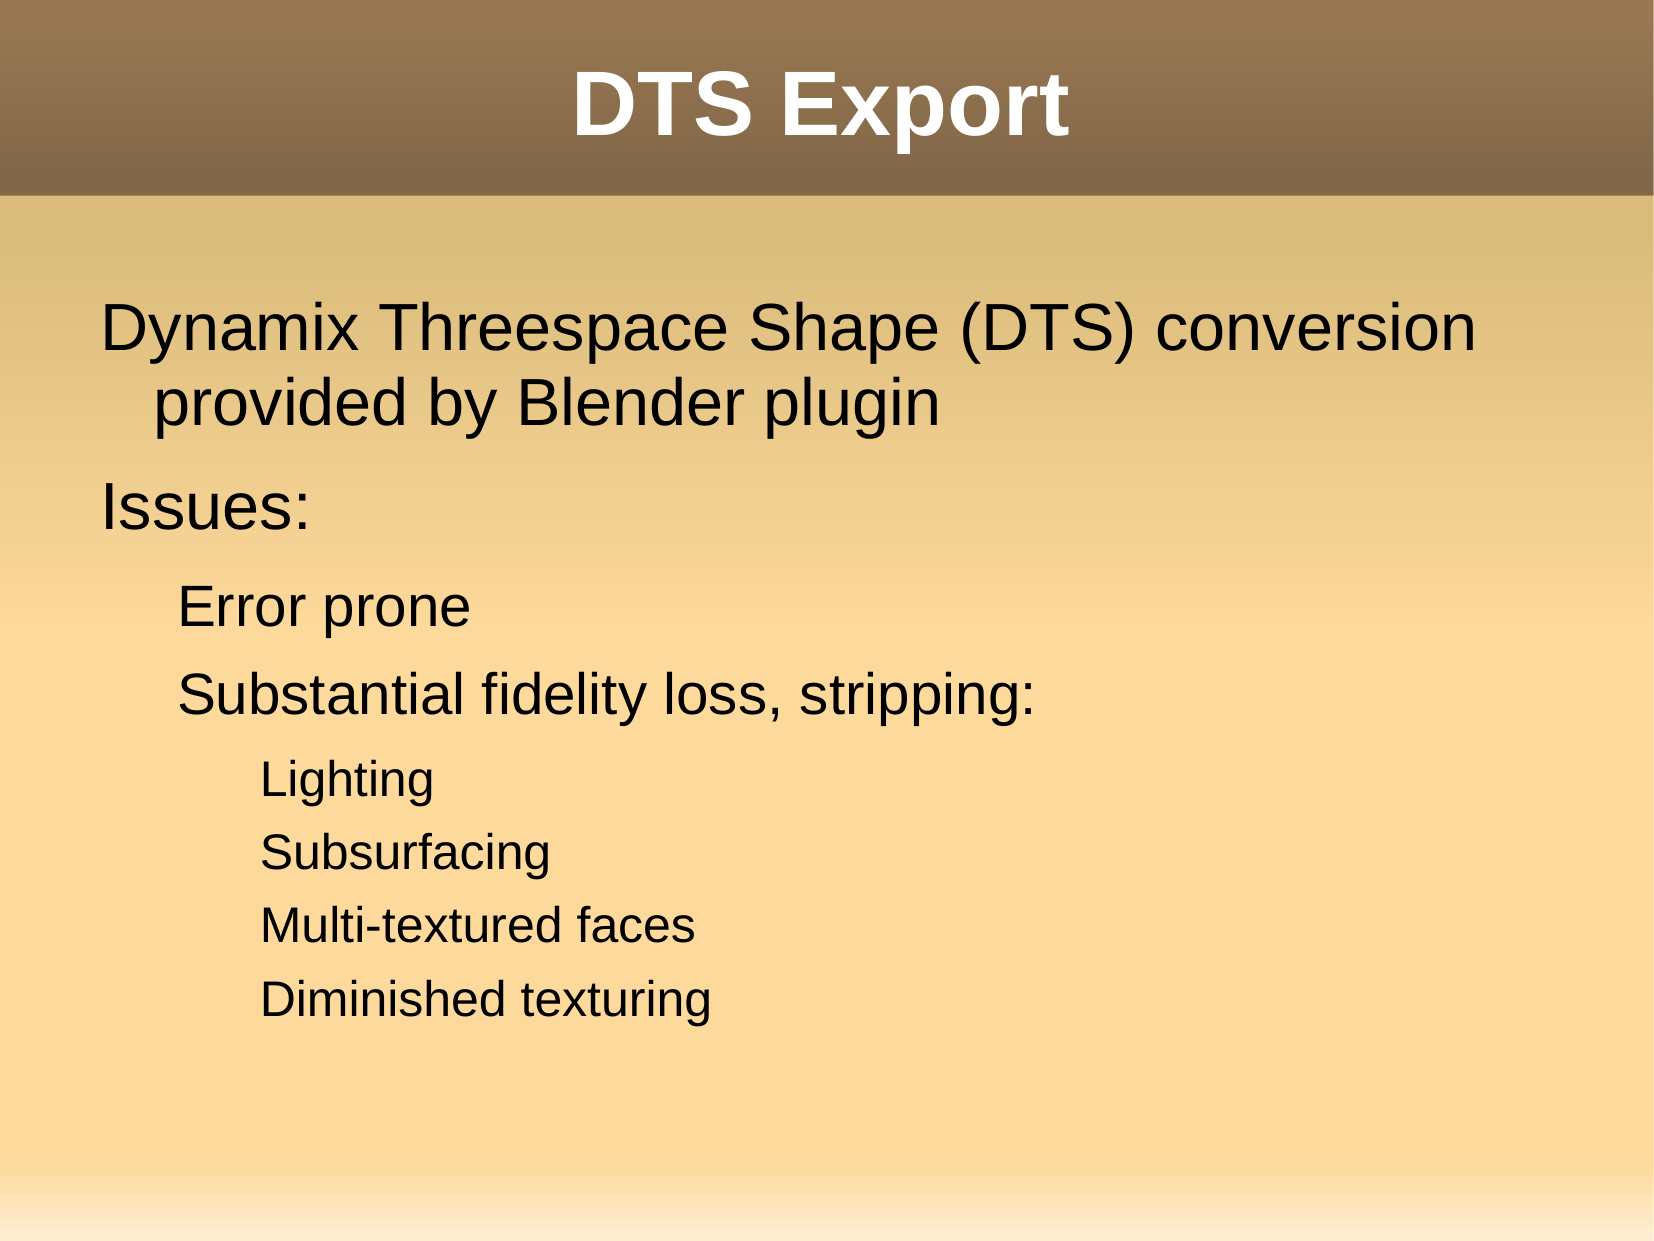

# DTS Export
Dynamix Threespace Shape (DTS) conversion provided by Blender plugin
Issues:
Error prone
Substantial fidelity loss, stripping:
Lighting
Subsurfacing
Multi-textured faces
Diminished texturing